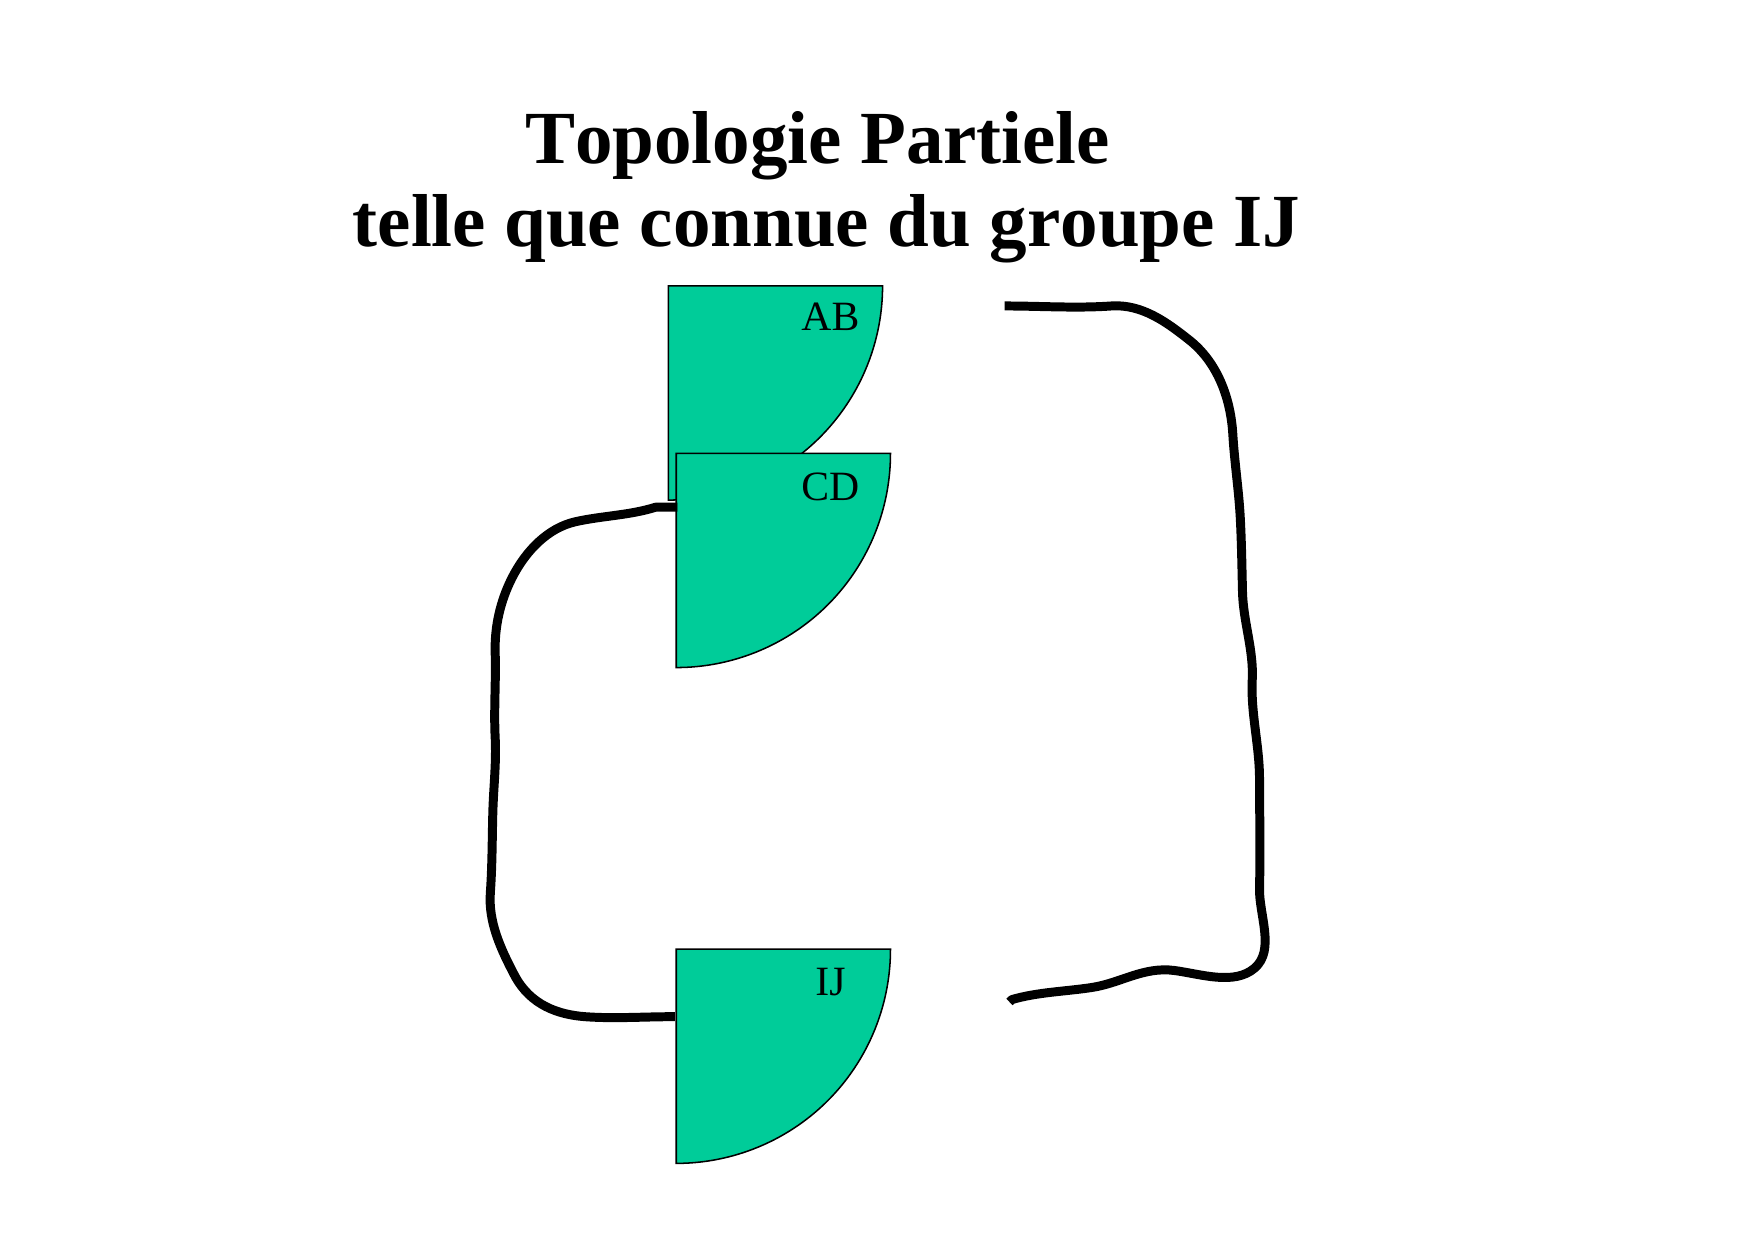

Topologie Partiele
telle que connue du groupe IJ
AB
CD
IJ